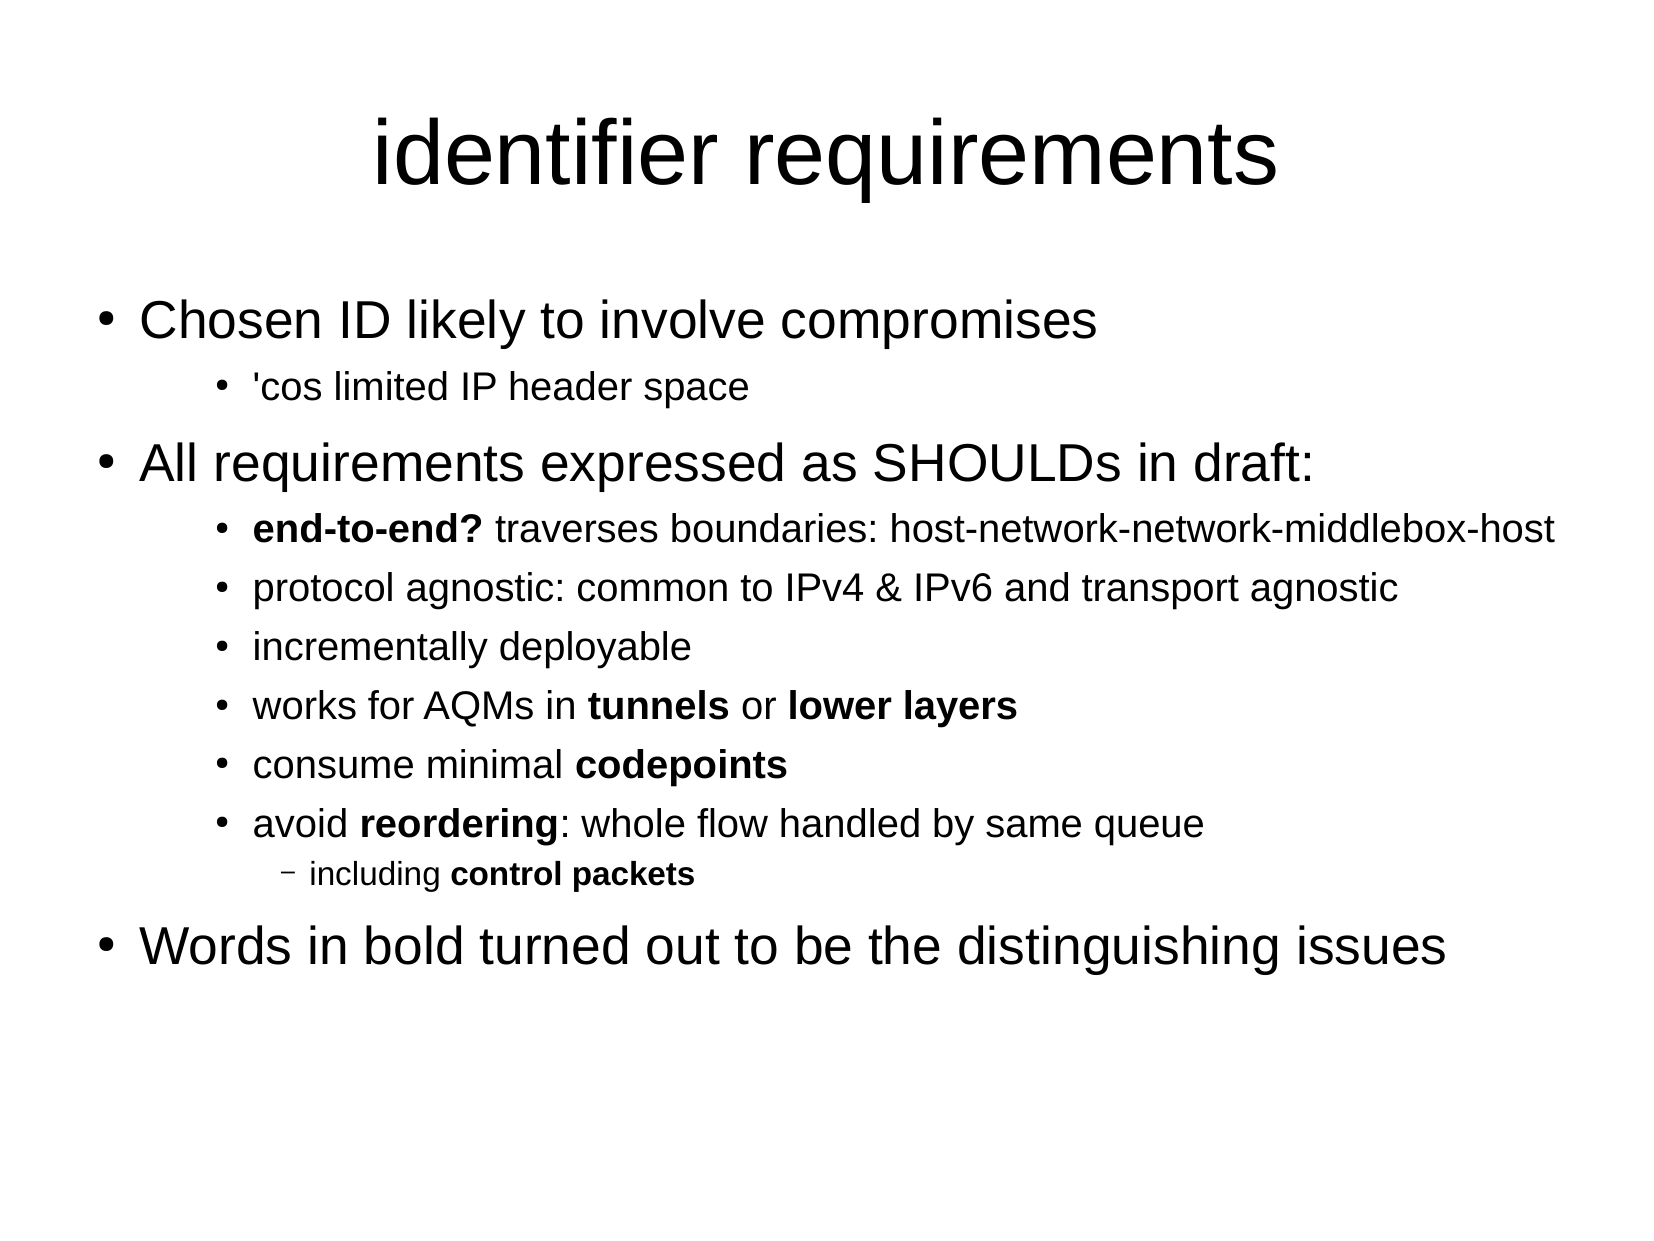

# identifier requirements
Chosen ID likely to involve compromises
'cos limited IP header space
All requirements expressed as SHOULDs in draft:
end-to-end? traverses boundaries: host-network-network-middlebox-host
protocol agnostic: common to IPv4 & IPv6 and transport agnostic
incrementally deployable
works for AQMs in tunnels or lower layers
consume minimal codepoints
avoid reordering: whole flow handled by same queue
including control packets
Words in bold turned out to be the distinguishing issues